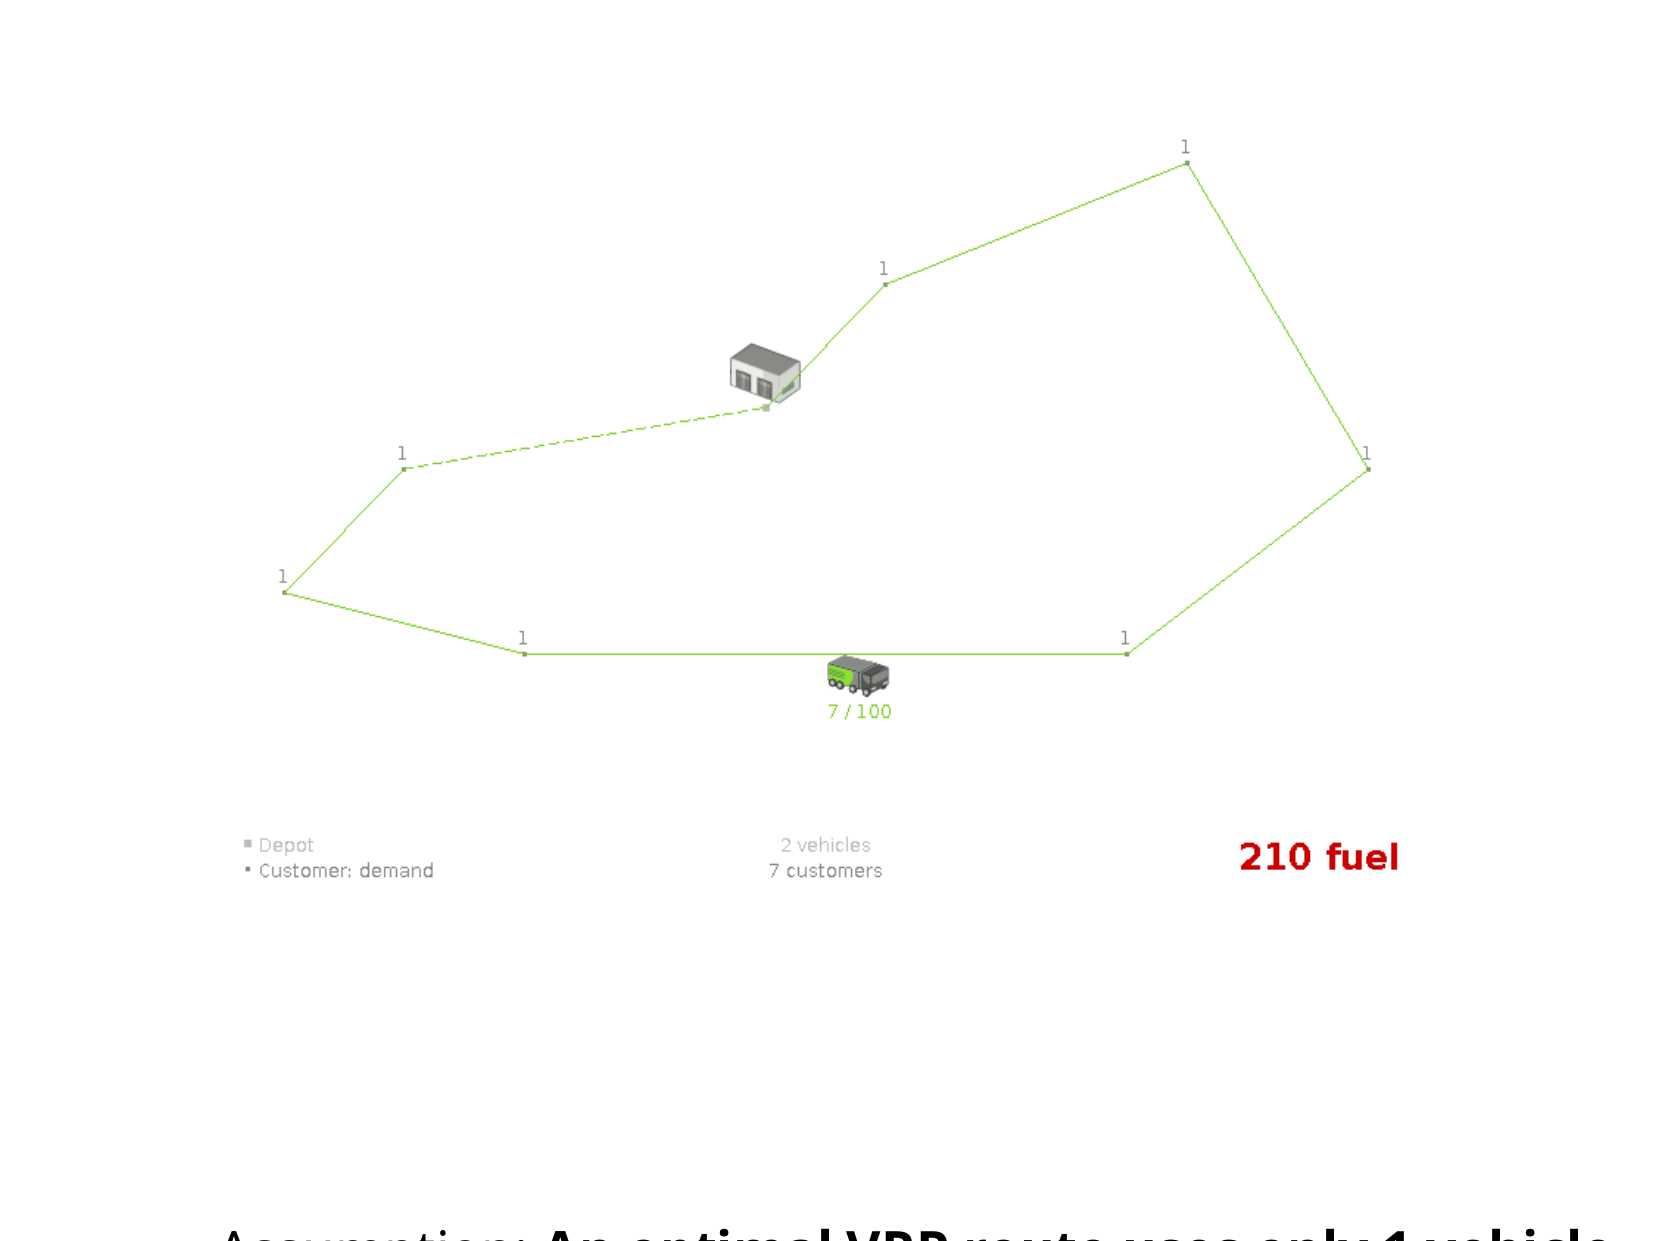

Assumption: An optimal VRP route uses only 1 vehicle.